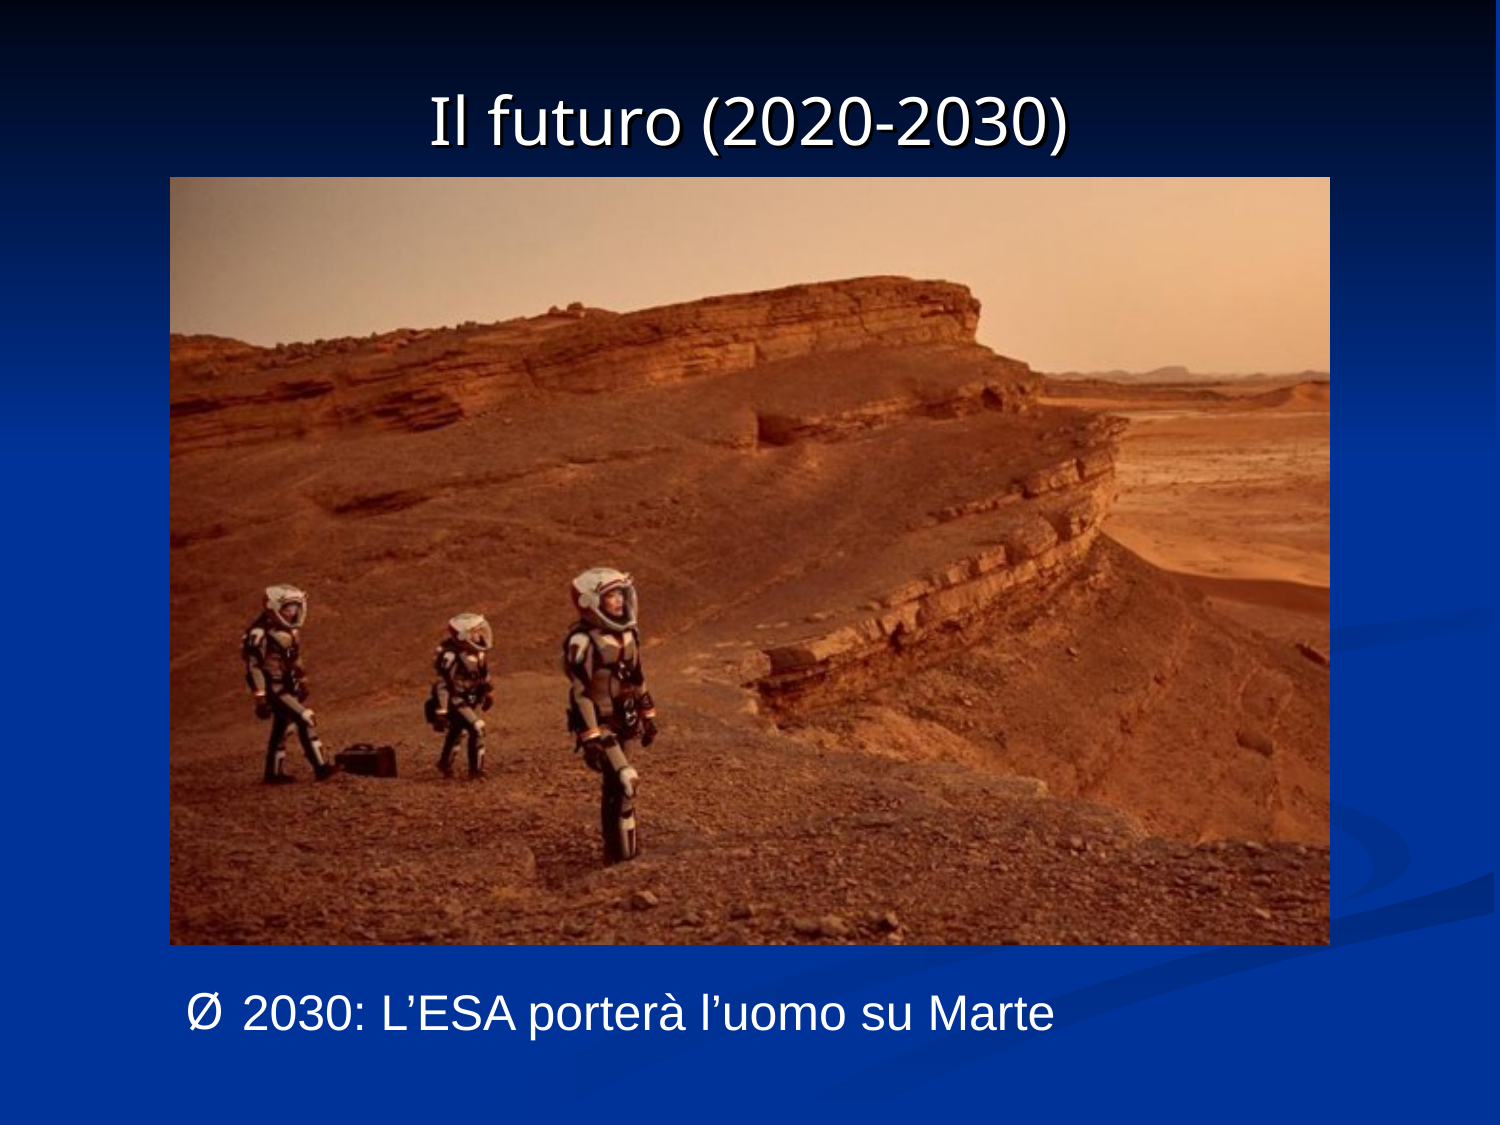

Il futuro (2020-2030)
2030: L’ESA porterà l’uomo su Marte